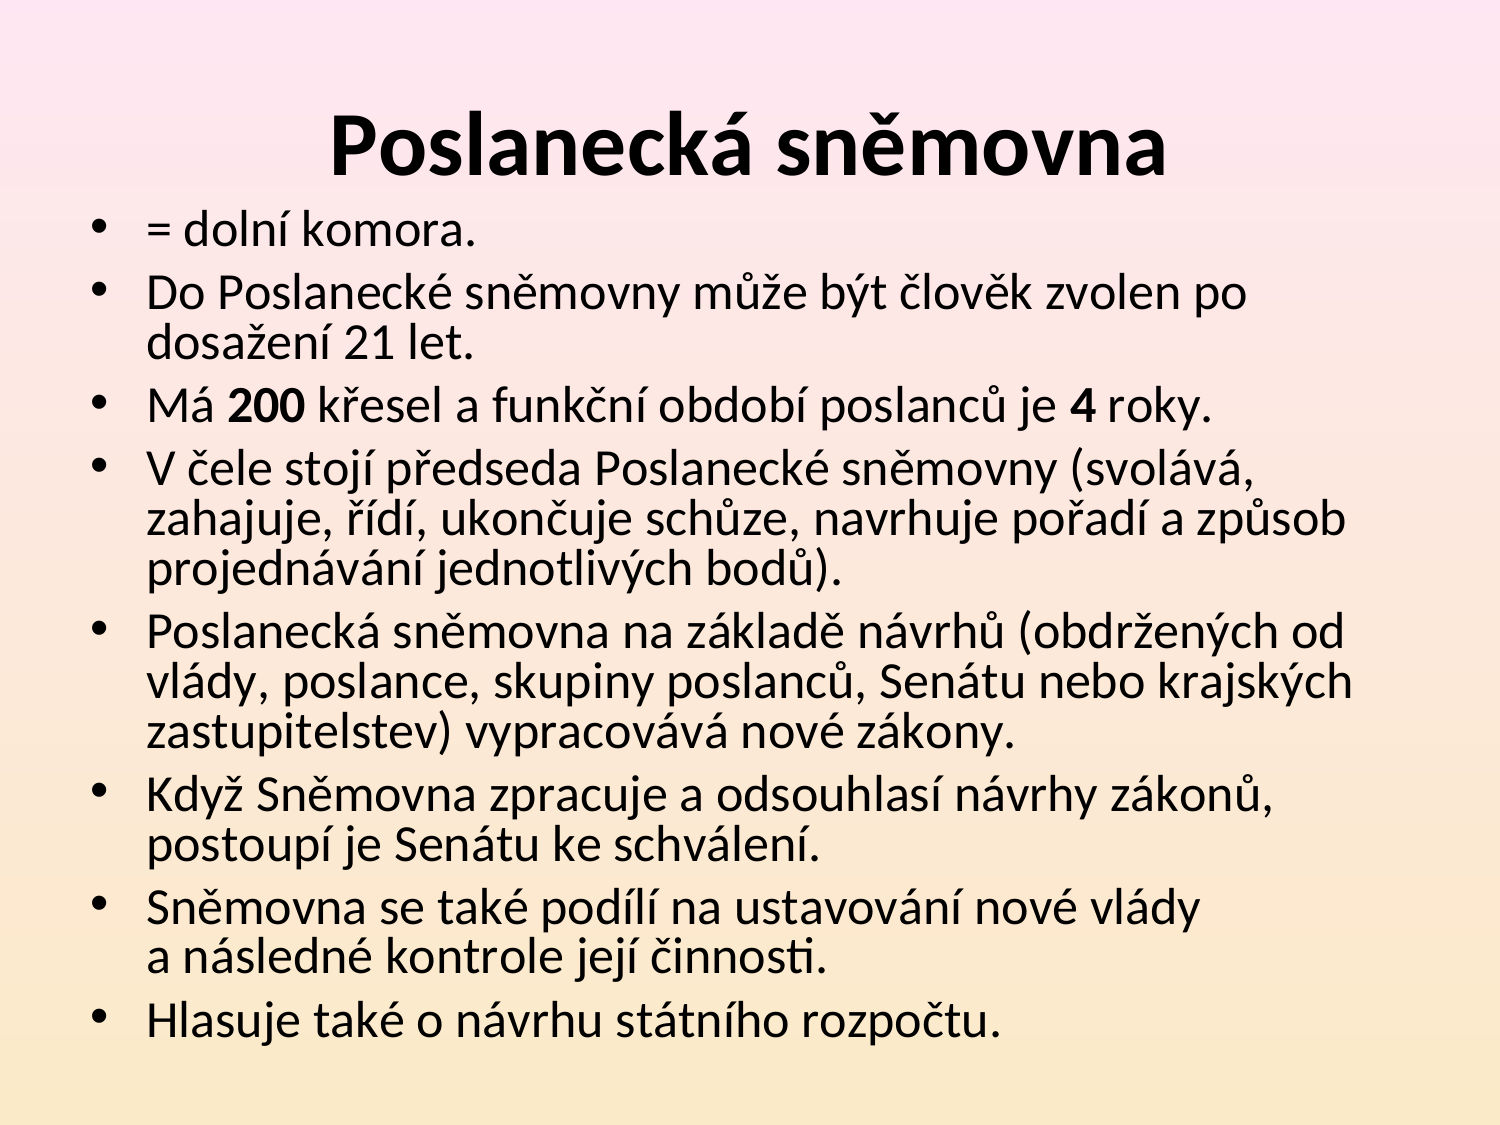

# Poslanecká sněmovna
= dolní komora.
Do Poslanecké sněmovny může být člověk zvolen po dosažení 21 let.
Má 200 křesel a funkční období poslanců je 4 roky.
V čele stojí předseda Poslanecké sněmovny (svolává, zahajuje, řídí, ukončuje schůze, navrhuje pořadí a způsob projednávání jednotlivých bodů).
Poslanecká sněmovna na základě návrhů (obdržených od vlády, poslance, skupiny poslanců, Senátu nebo krajských zastupitelstev) vypracovává nové zákony.
Když Sněmovna zpracuje a odsouhlasí návrhy zákonů, postoupí je Senátu ke schválení.
Sněmovna se také podílí na ustavování nové vlády
a následné kontrole její činnosti.
Hlasuje také o návrhu státního rozpočtu.